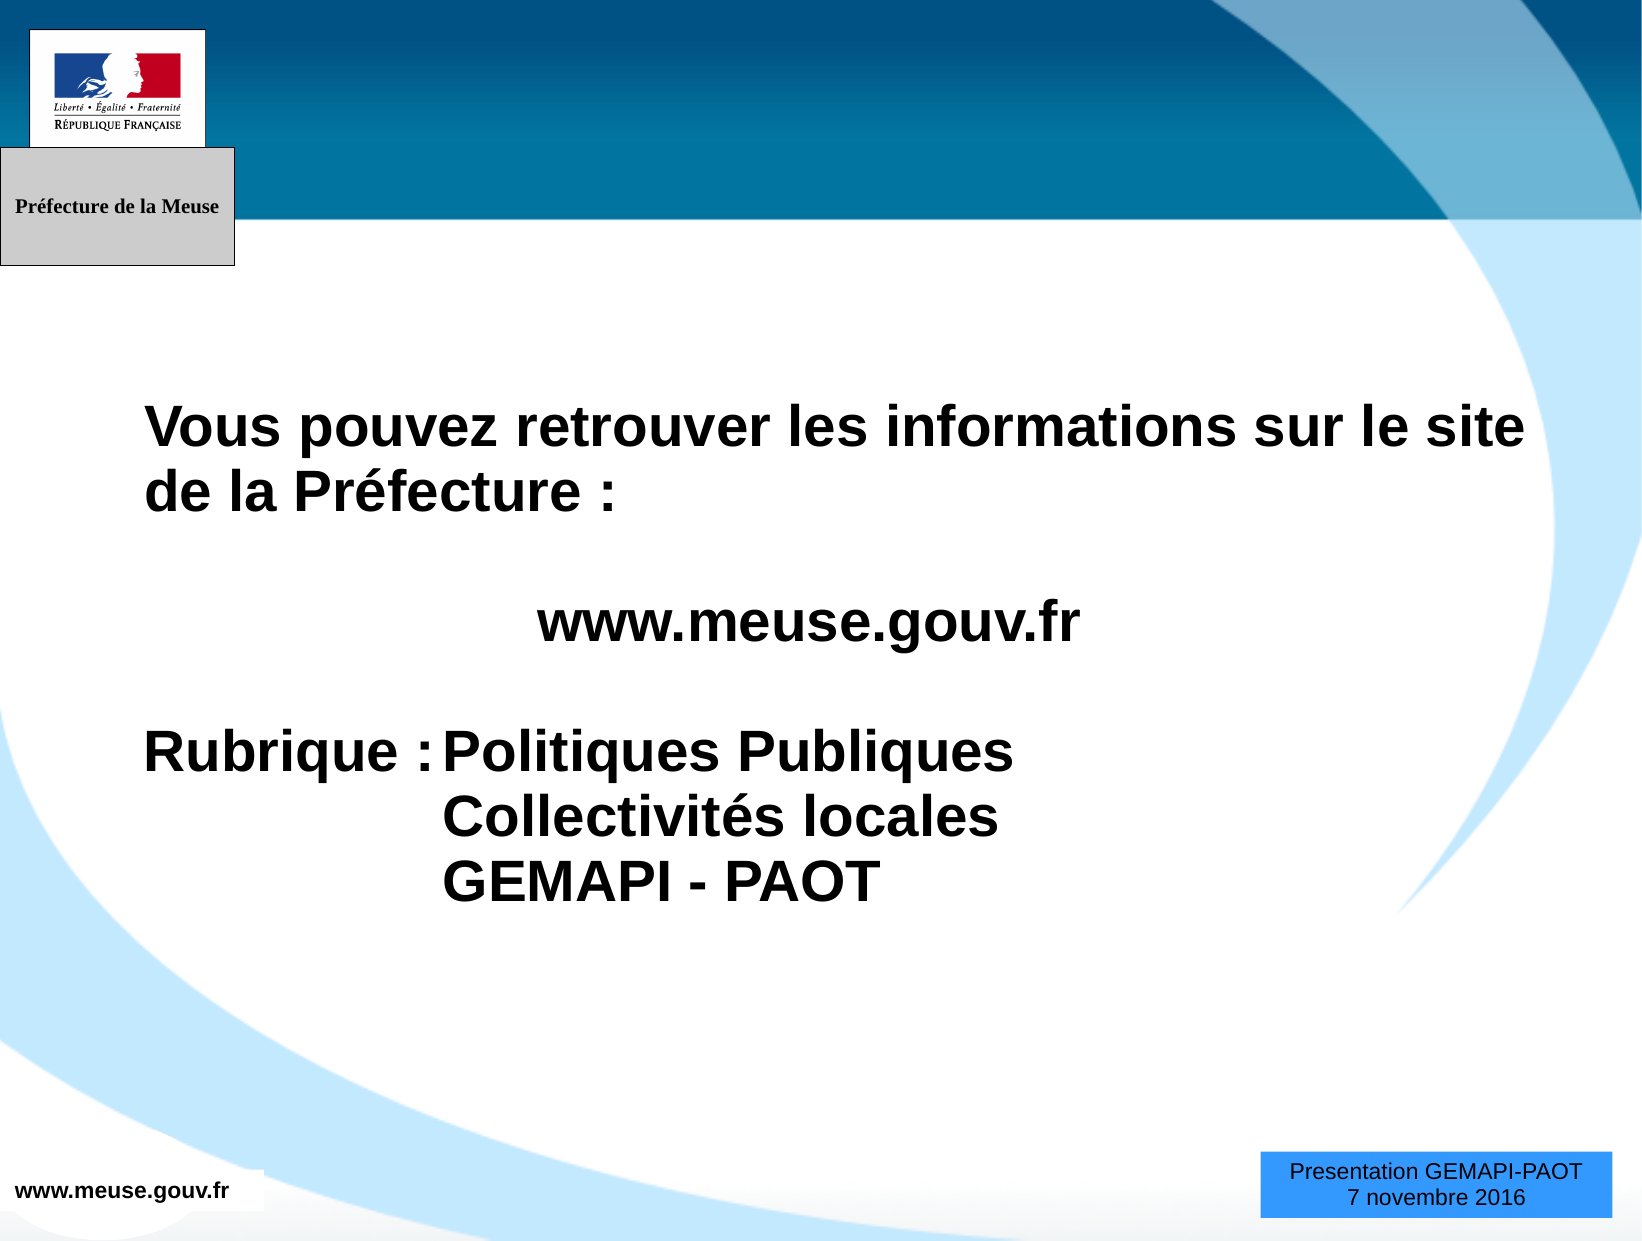

Vous pouvez retrouver les informations sur le site de la Préfecture :
www.meuse.gouv.fr
	Rubrique :	Politiques Publiques
			 		Collectivités locales
			 		GEMAPI - PAOT